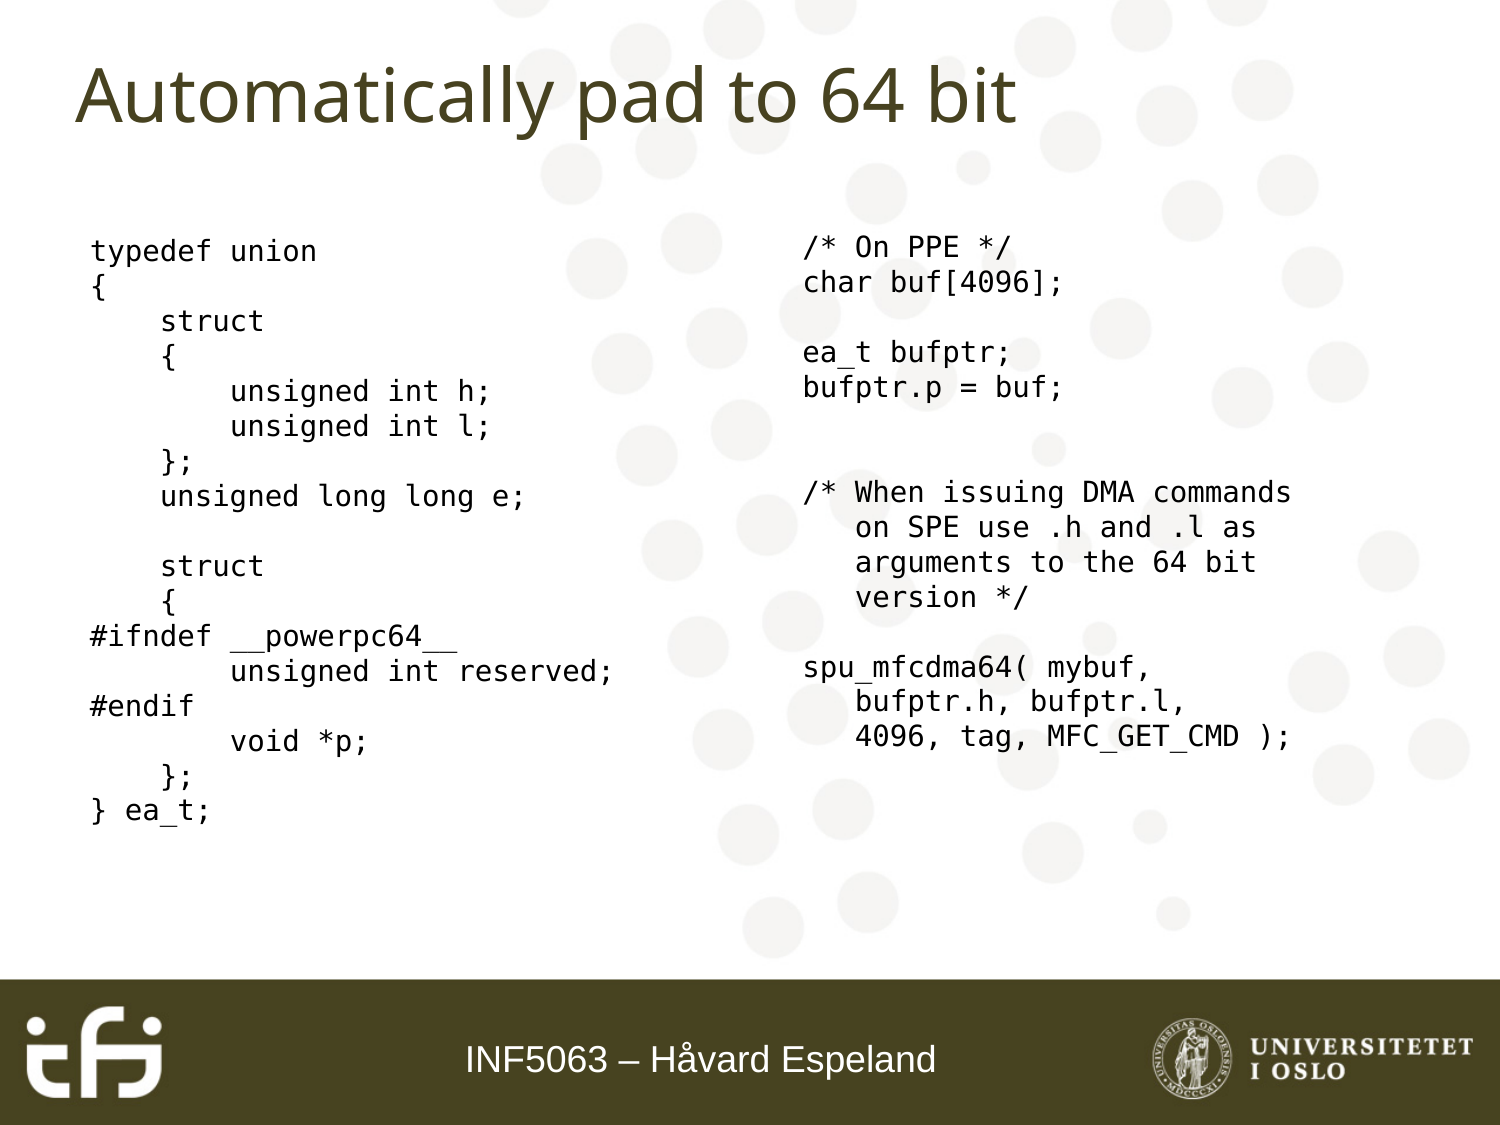

# Automatically pad to 64 bit
/* On PPE */
char buf[4096];
ea_t bufptr;
bufptr.p = buf;
/* When issuing DMA commands
 on SPE use .h and .l as
 arguments to the 64 bit
 version */
spu_mfcdma64( mybuf,
 bufptr.h, bufptr.l,
 4096, tag, MFC_GET_CMD );
typedef union
{
 struct
 {
 unsigned int h;
 unsigned int l;
 };
 unsigned long long e;
 struct
 {
#ifndef __powerpc64__
 unsigned int reserved;
#endif
 void *p;
 };
} ea_t;